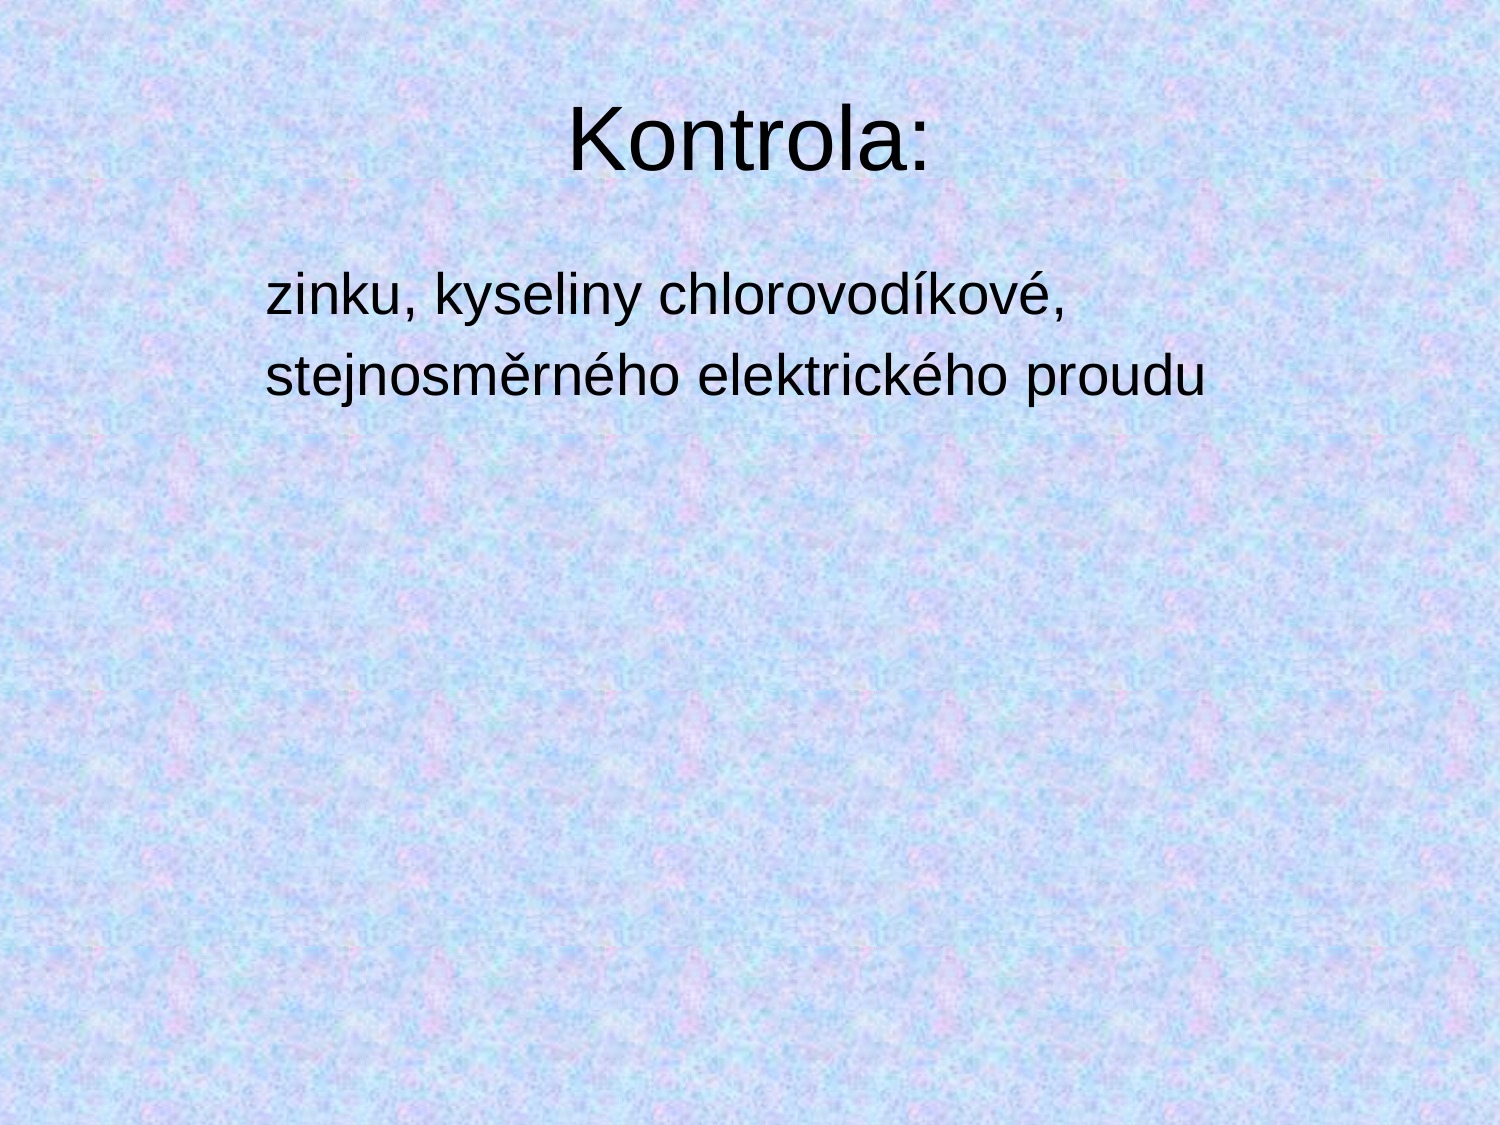

# Kontrola:
zinku, kyseliny chlorovodíkové,
stejnosměrného elektrického proudu